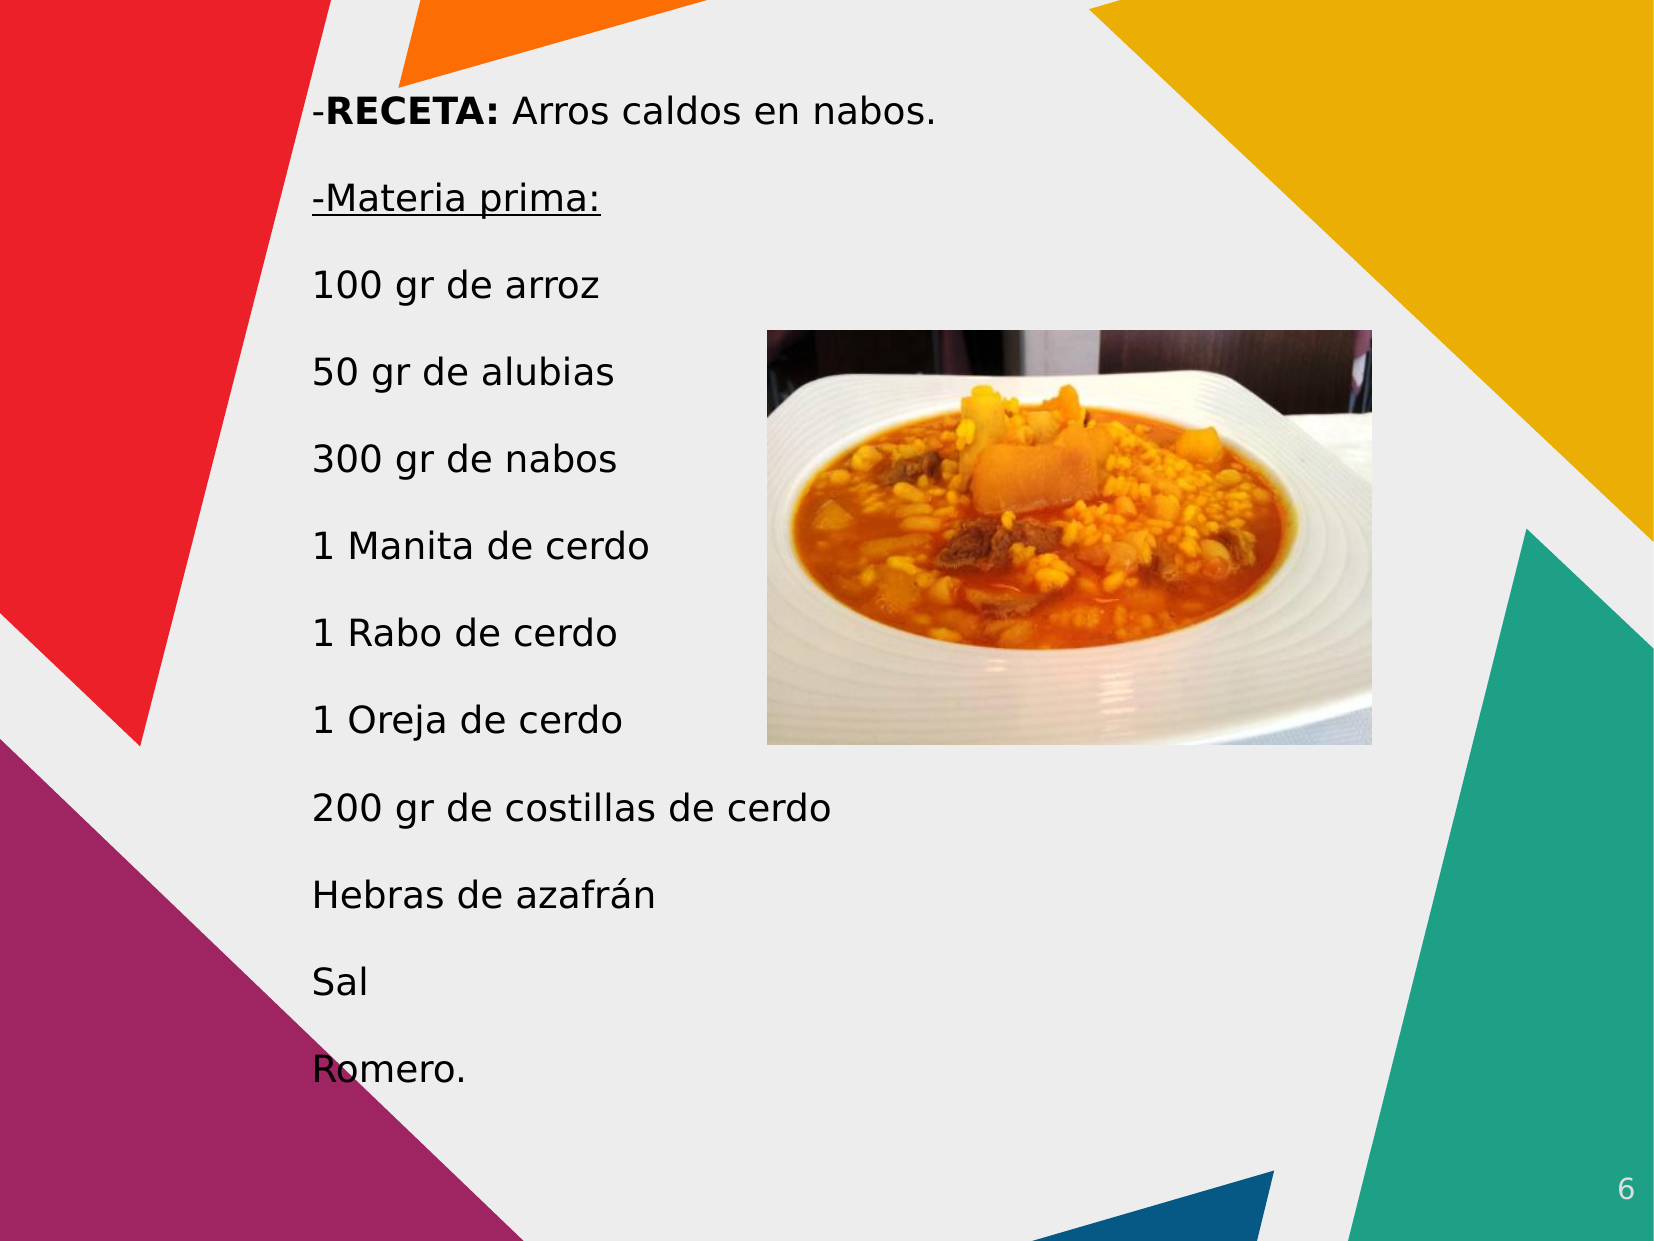

-RECETA: Arros caldos en nabos.
-Materia prima:
100 gr de arroz
50 gr de alubias
300 gr de nabos
1 Manita de cerdo
1 Rabo de cerdo
1 Oreja de cerdo
200 gr de costillas de cerdo
Hebras de azafrán
Sal
Romero.
6